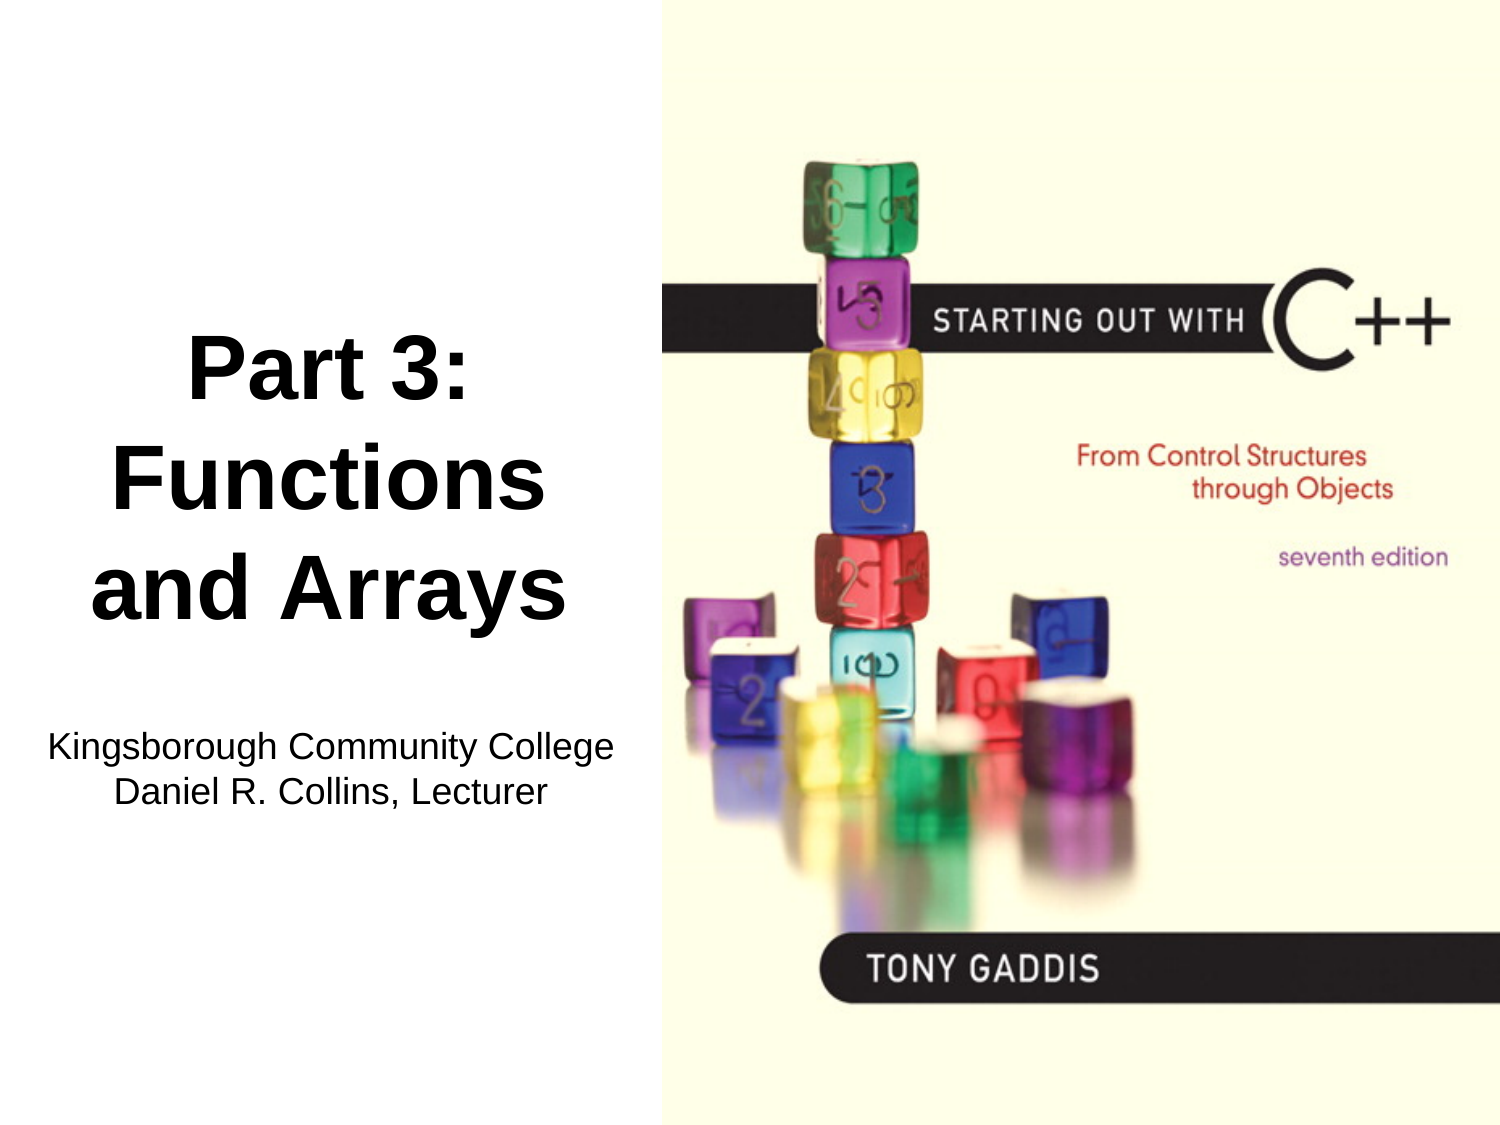

Part 3: Functions and Arrays
Kingsborough Community College
Daniel R. Collins, Lecturer